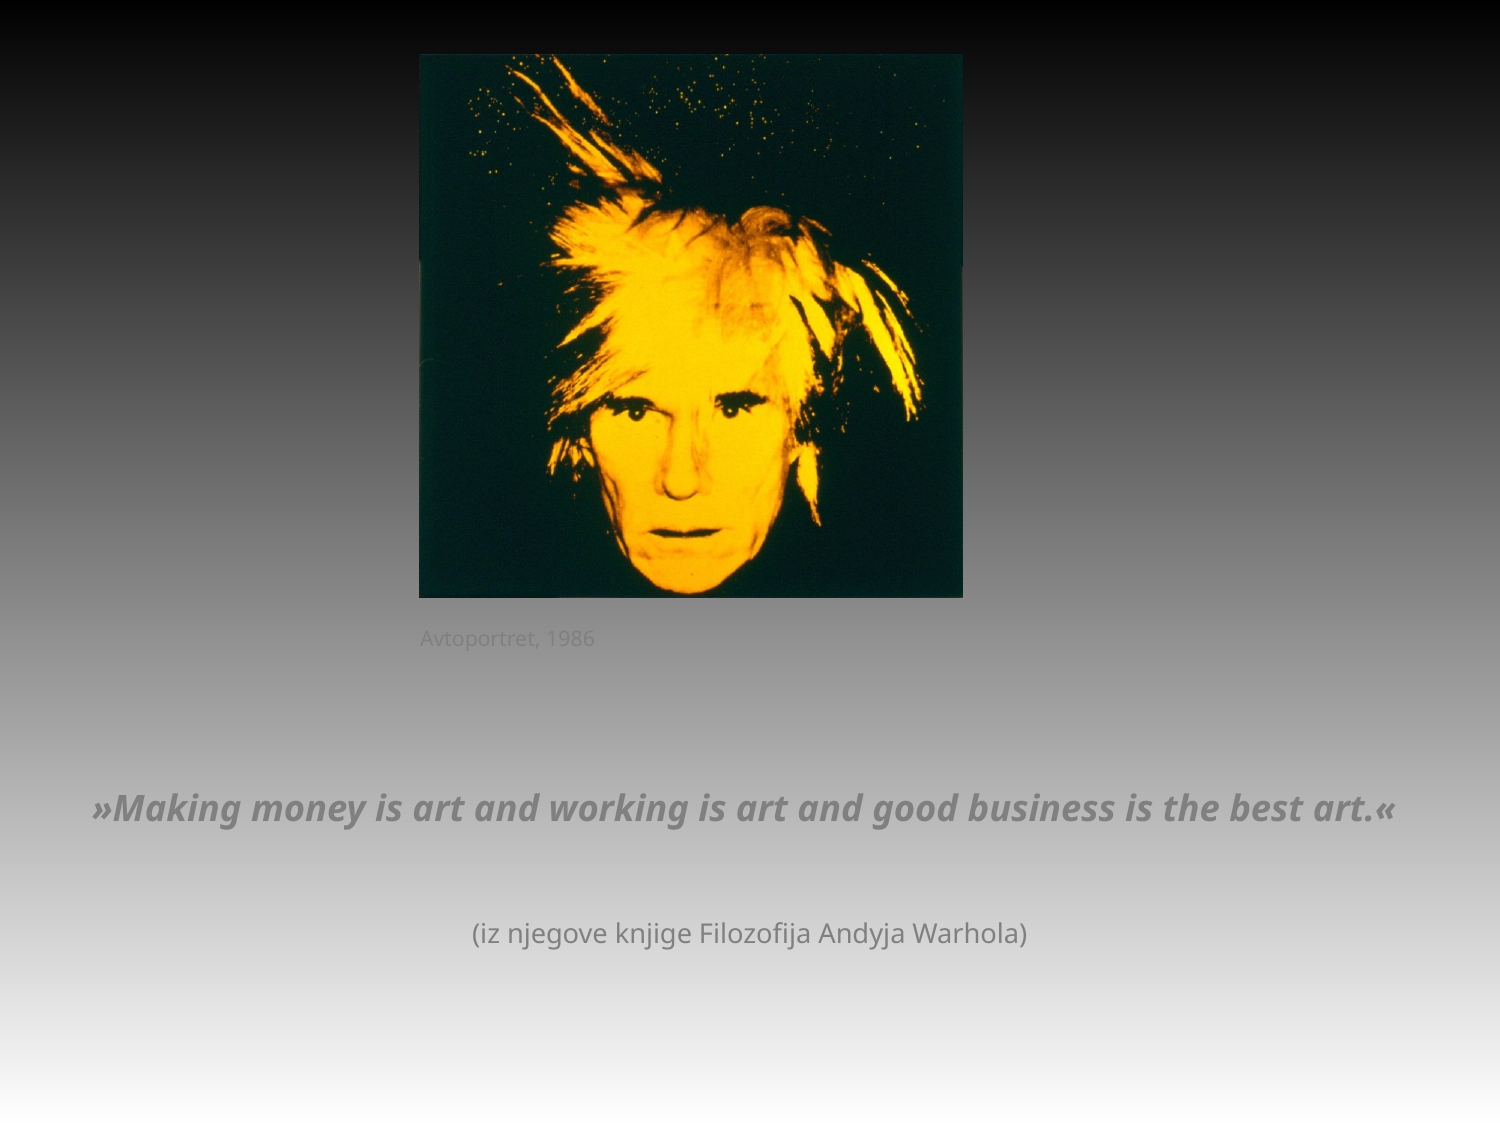

#
 Avtoportret, 1986
»Making money is art and working is art and good business is the best art.«
(iz njegove knjige Filozofija Andyja Warhola)